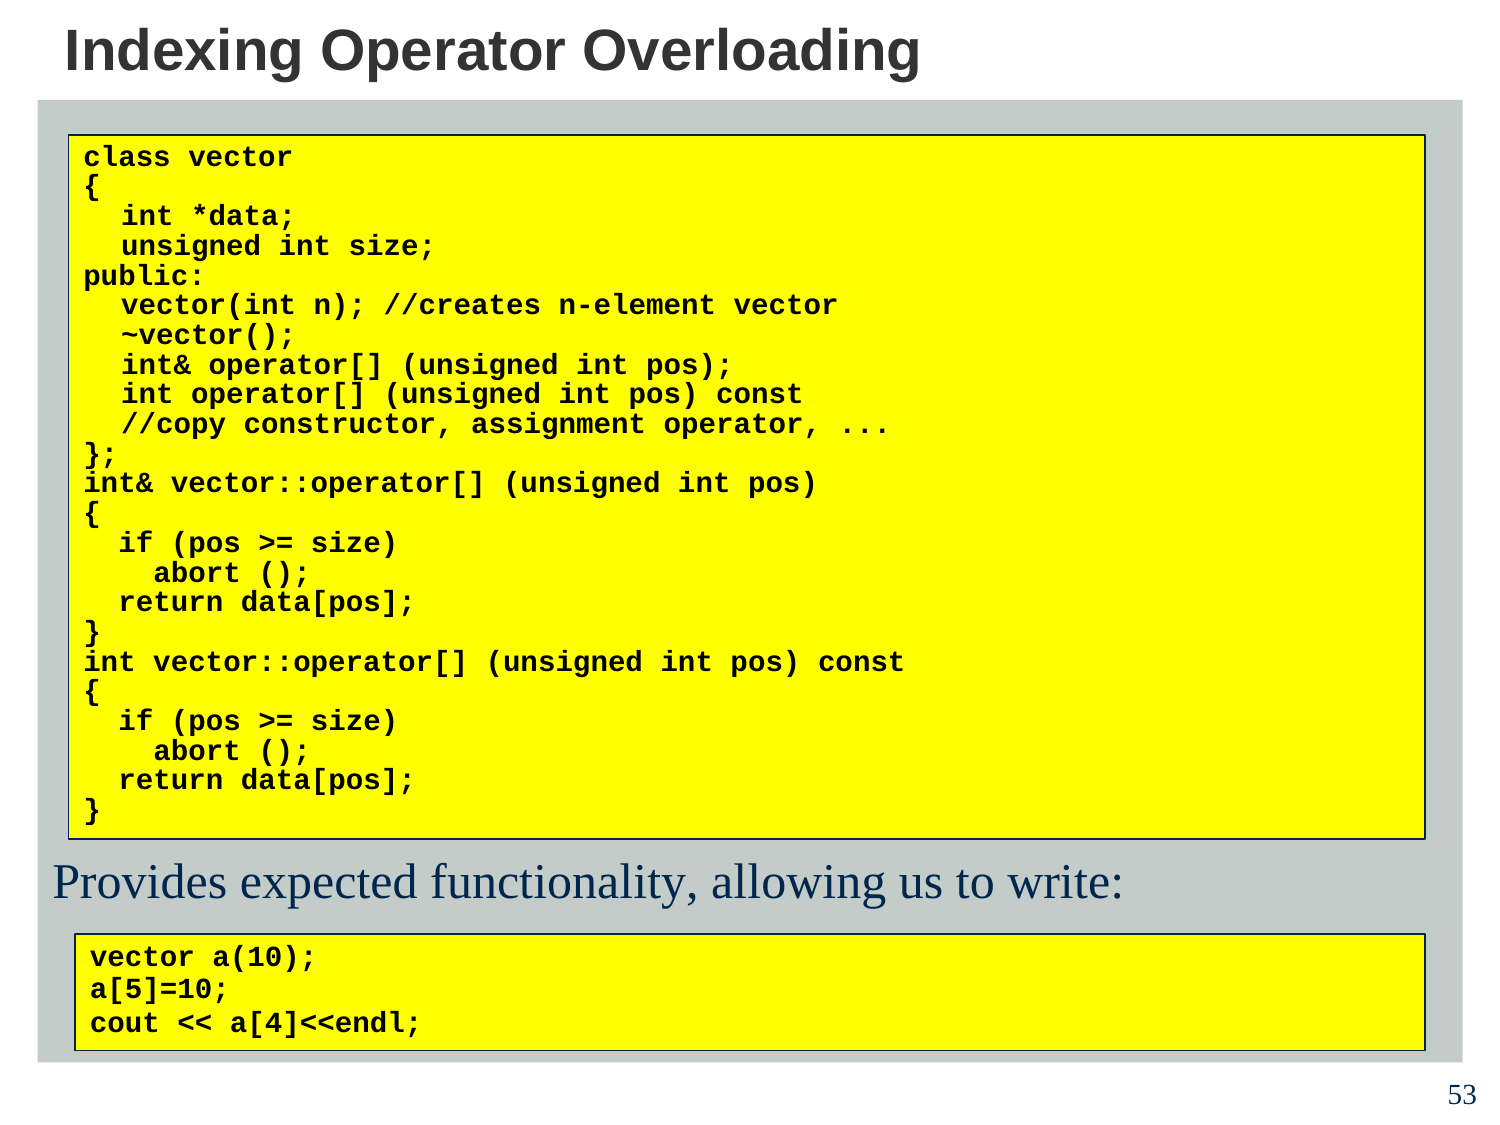

# Indexing Operator Overloading
Provides expected functionality, allowing us to write:
class vector
{
	int *data;
	unsigned int size;
public:
	vector(int n); //creates n-element vector
	~vector();
	int& operator[] (unsigned int pos);
	int operator[] (unsigned int pos) const
	//copy constructor, assignment operator, ...
};
int& vector::operator[] (unsigned int pos)
{
 if (pos >= size)
 abort ();
 return data[pos];
}
int vector::operator[] (unsigned int pos) const
{
 if (pos >= size)
 abort ();
 return data[pos];
}
vector a(10);
a[5]=10;
cout << a[4]<<endl;